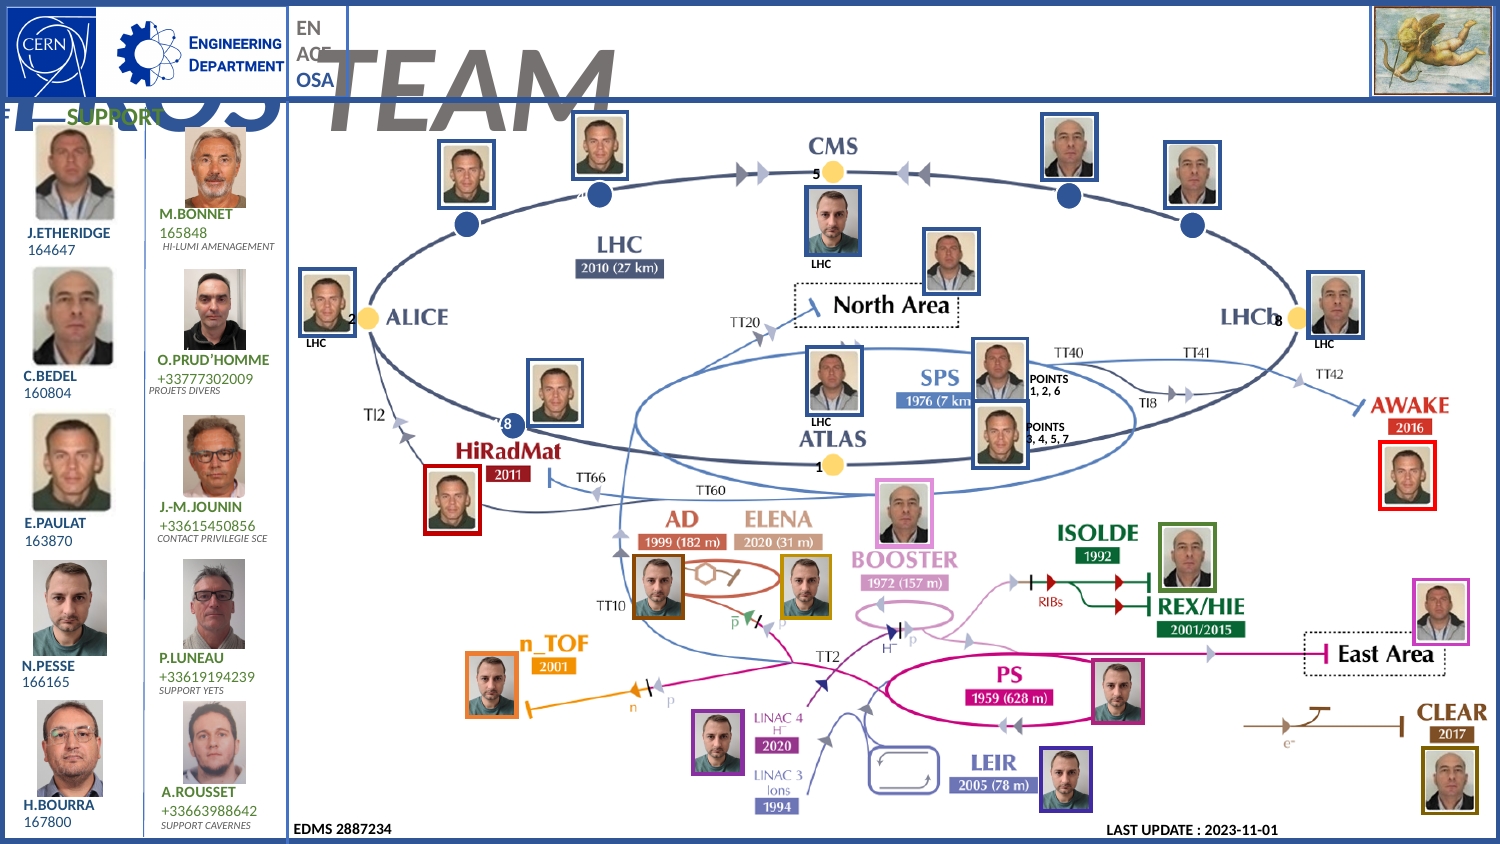

EROS TEAM
EN
ACE
OSA
STAFF
SUPPORT
 5
4
6
M.BONNET
165848
3
7
HI-LUMI AMENAGEMENT
J.ETHERIDGE
164647
LHC
 2
8
O.PRUD’HOMME
+33777302009
LHC
LHC
C.BEDEL
160804
PROJETS DIVERS
POINTS 1, 2, 6
LHC
1.8
POINTS 3, 4, 5, 7
 1
J.-M.JOUNIN
+33615450856
E.PAULAT
163870
CONTACT PRIVILEGIE SCE
P.LUNEAU
+33619194239
N.PESSE
166165
SUPPORT YETS
A.ROUSSET
+33663988642
H.BOURRA
167800
EDMS 2887234
SUPPORT CAVERNES
LAST UPDATE : 2023-11-01